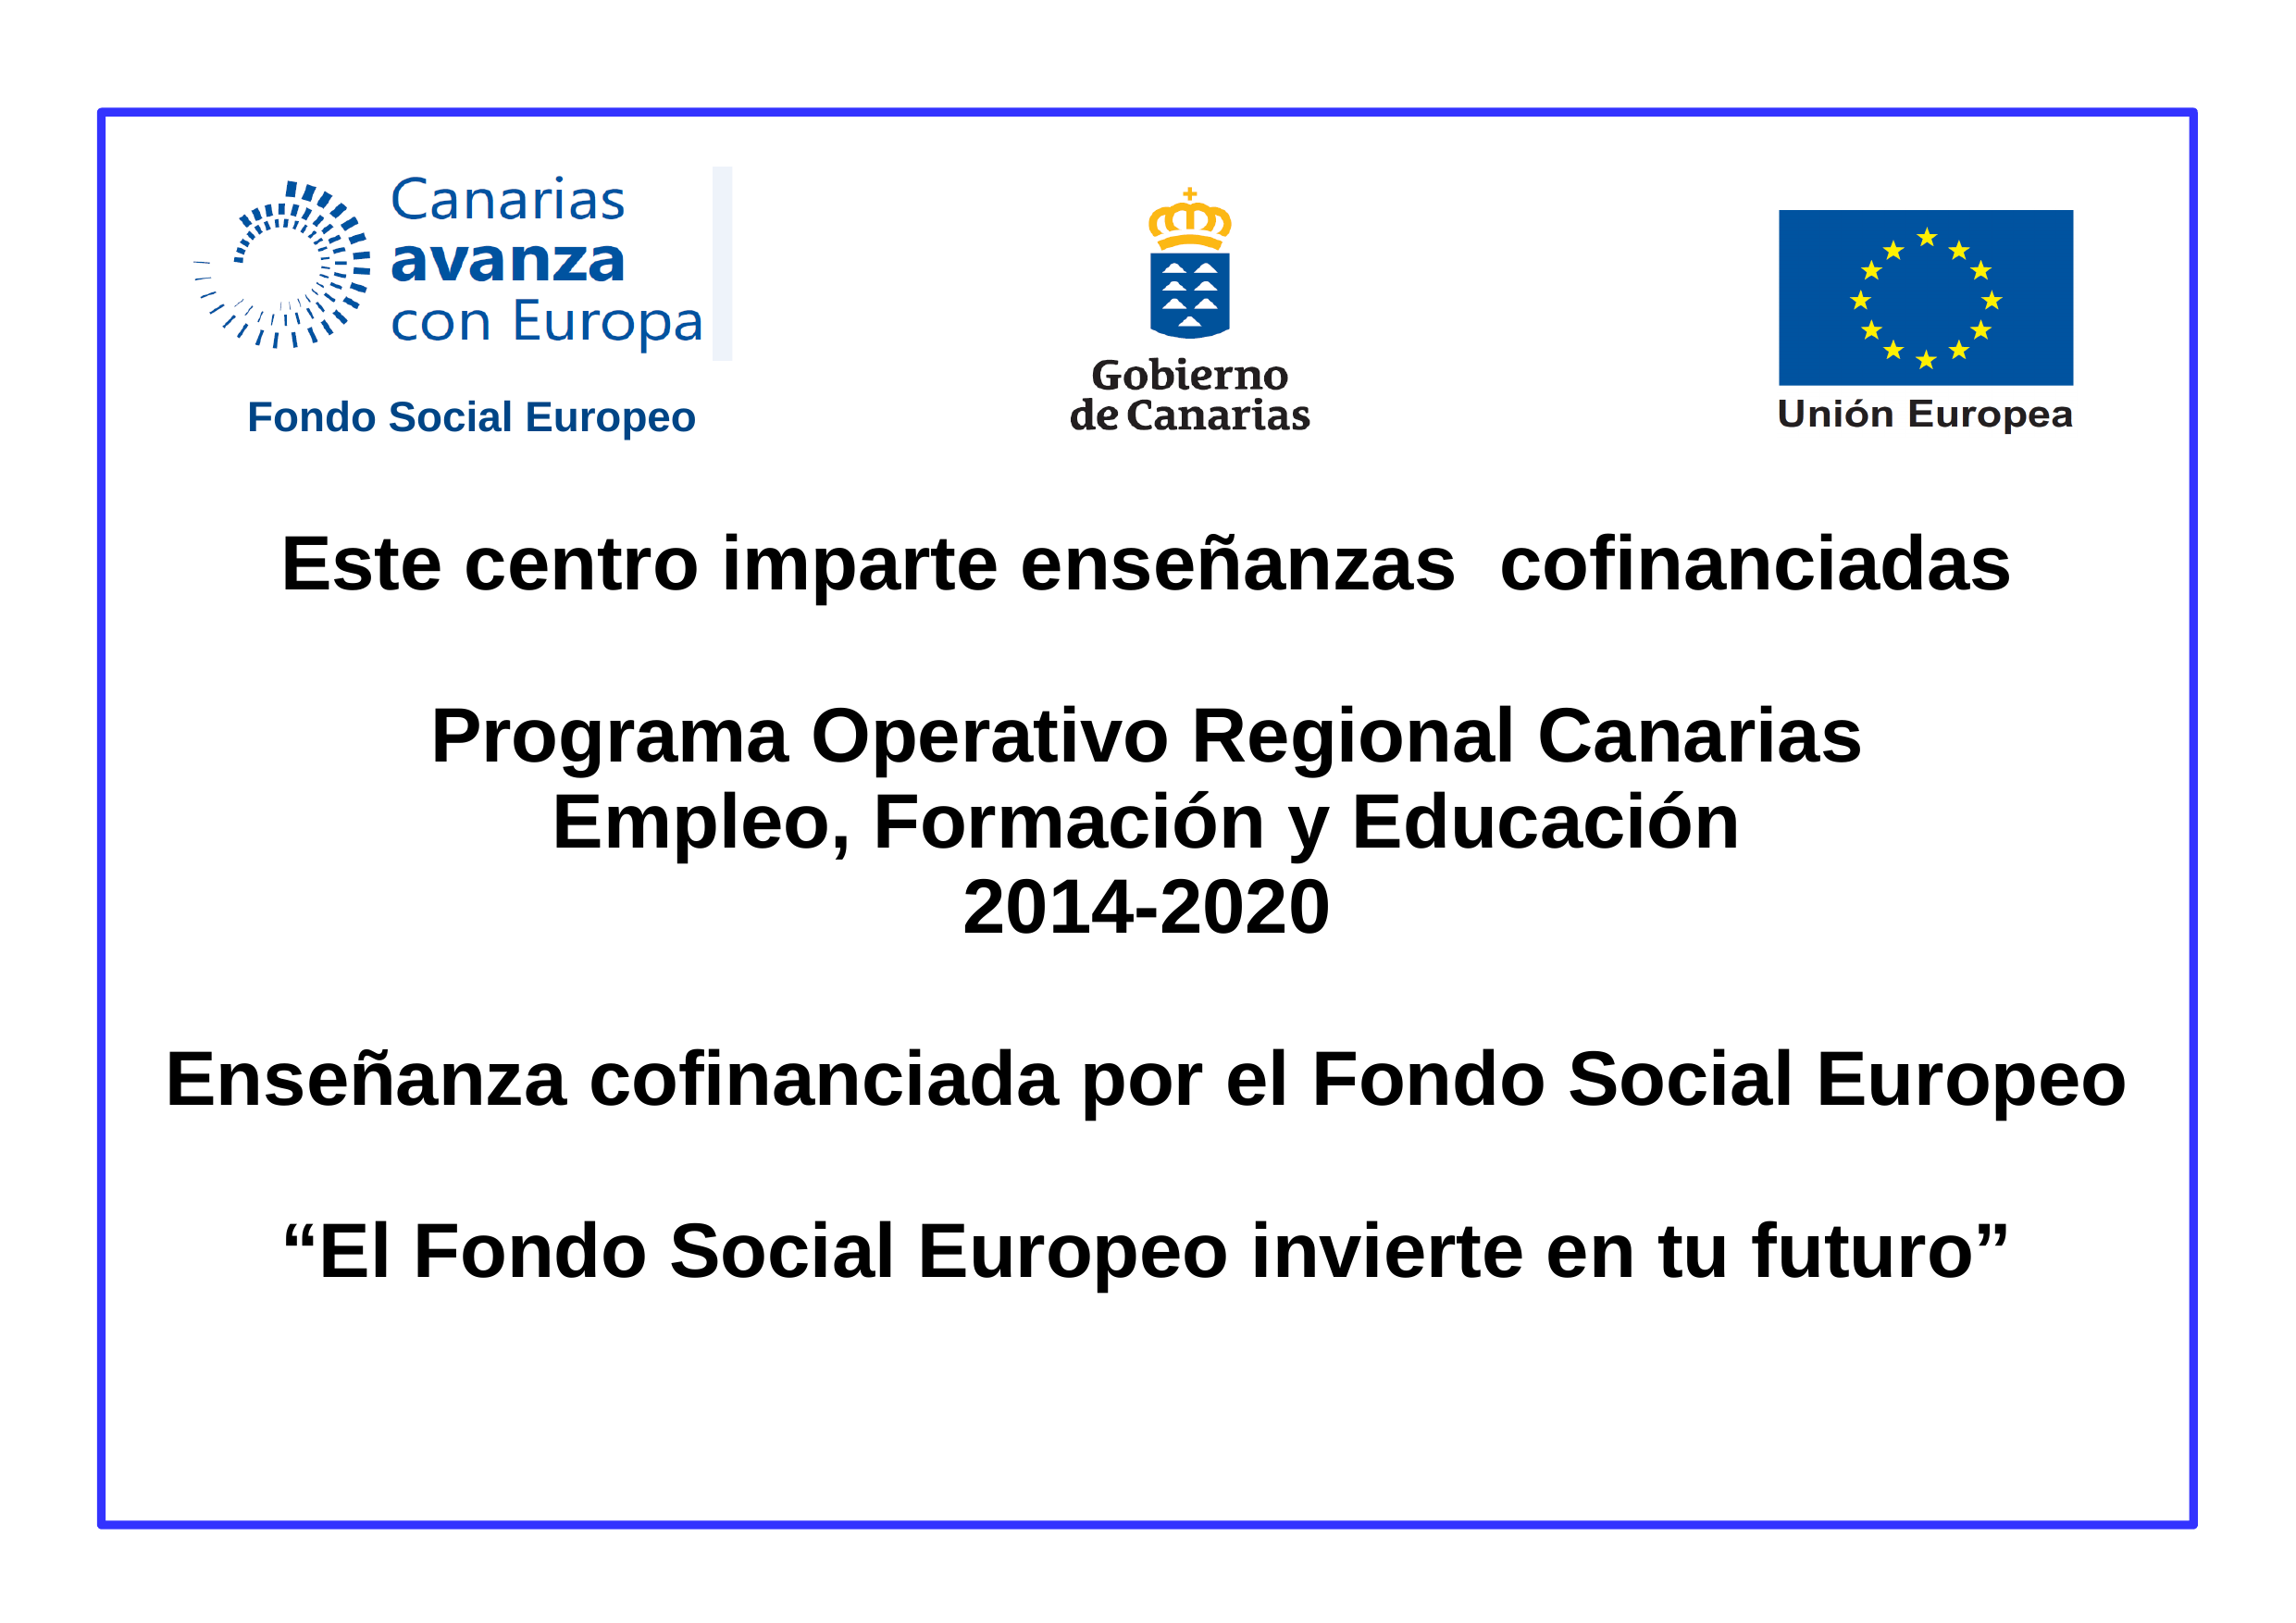

Fondo Social Europeo
# Este centro imparte enseñanzas cofinanciadas
Programa Operativo Regional Canarias
Empleo, Formación y Educación
2014-2020
Enseñanza cofinanciada por el Fondo Social Europeo
“El Fondo Social Europeo invierte en tu futuro”